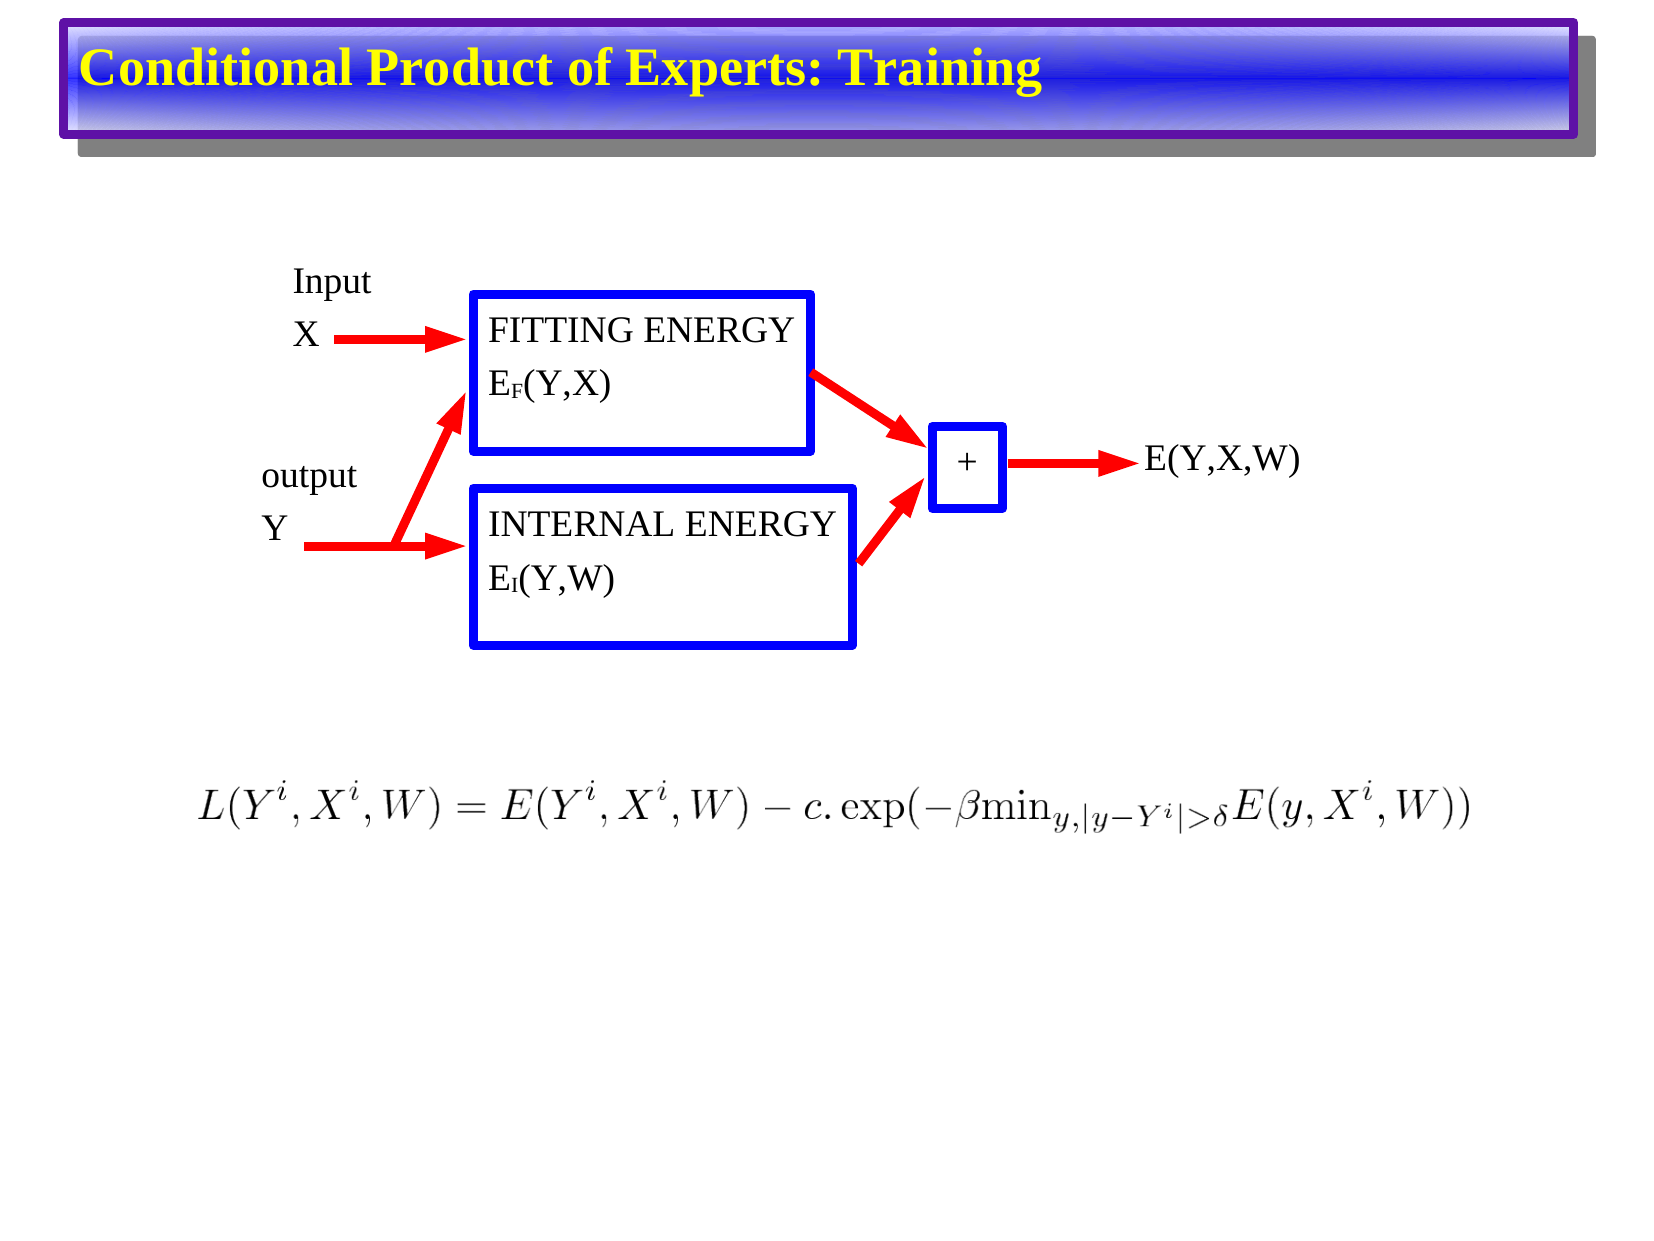

Conditional Product of Experts: Training
Input
X
FITTING ENERGY
EF(Y,X)
 +
E(Y,X,W)
output
Y
INTERNAL ENERGY
EI(Y,W)